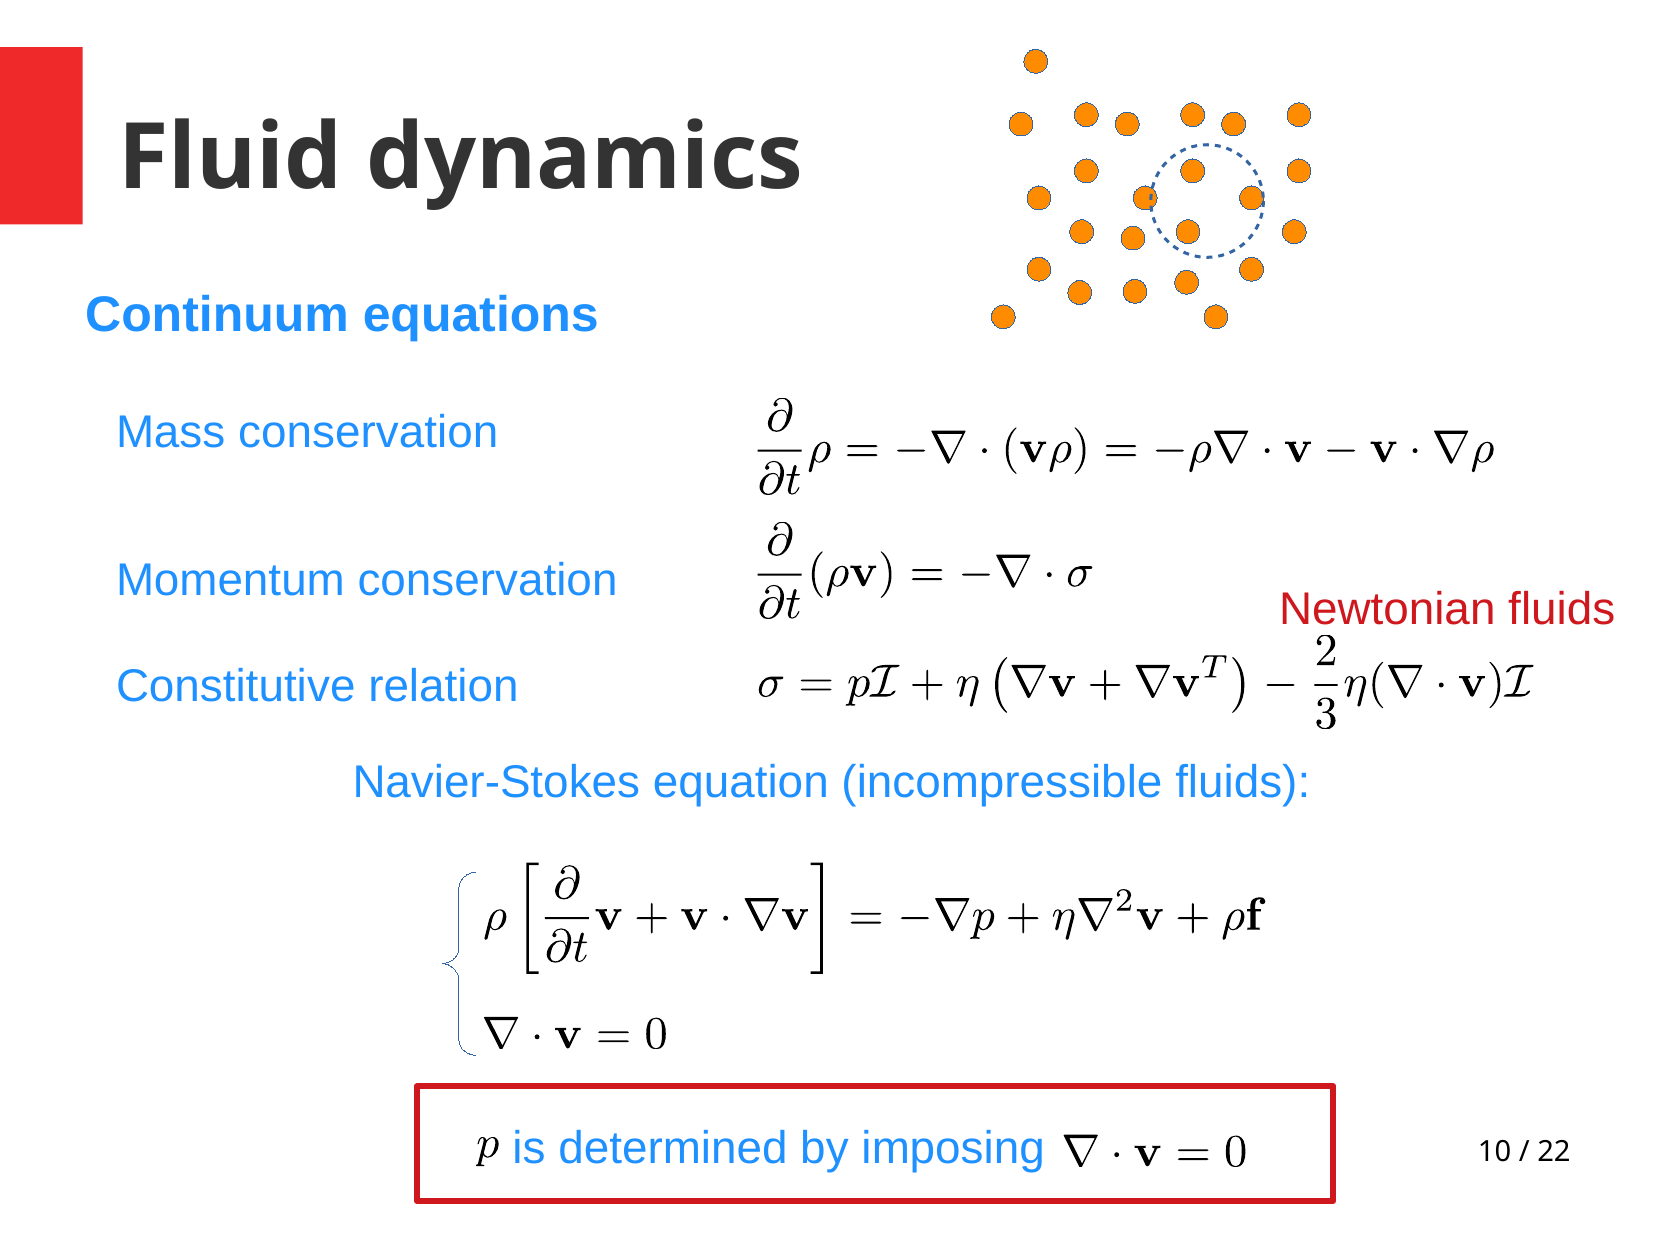

# Fluid dynamics
Continuum equations
Mass conservation
Momentum conservation
Newtonian fluids
Constitutive relation
Navier-Stokes equation (incompressible fluids):
 is determined by imposing
10